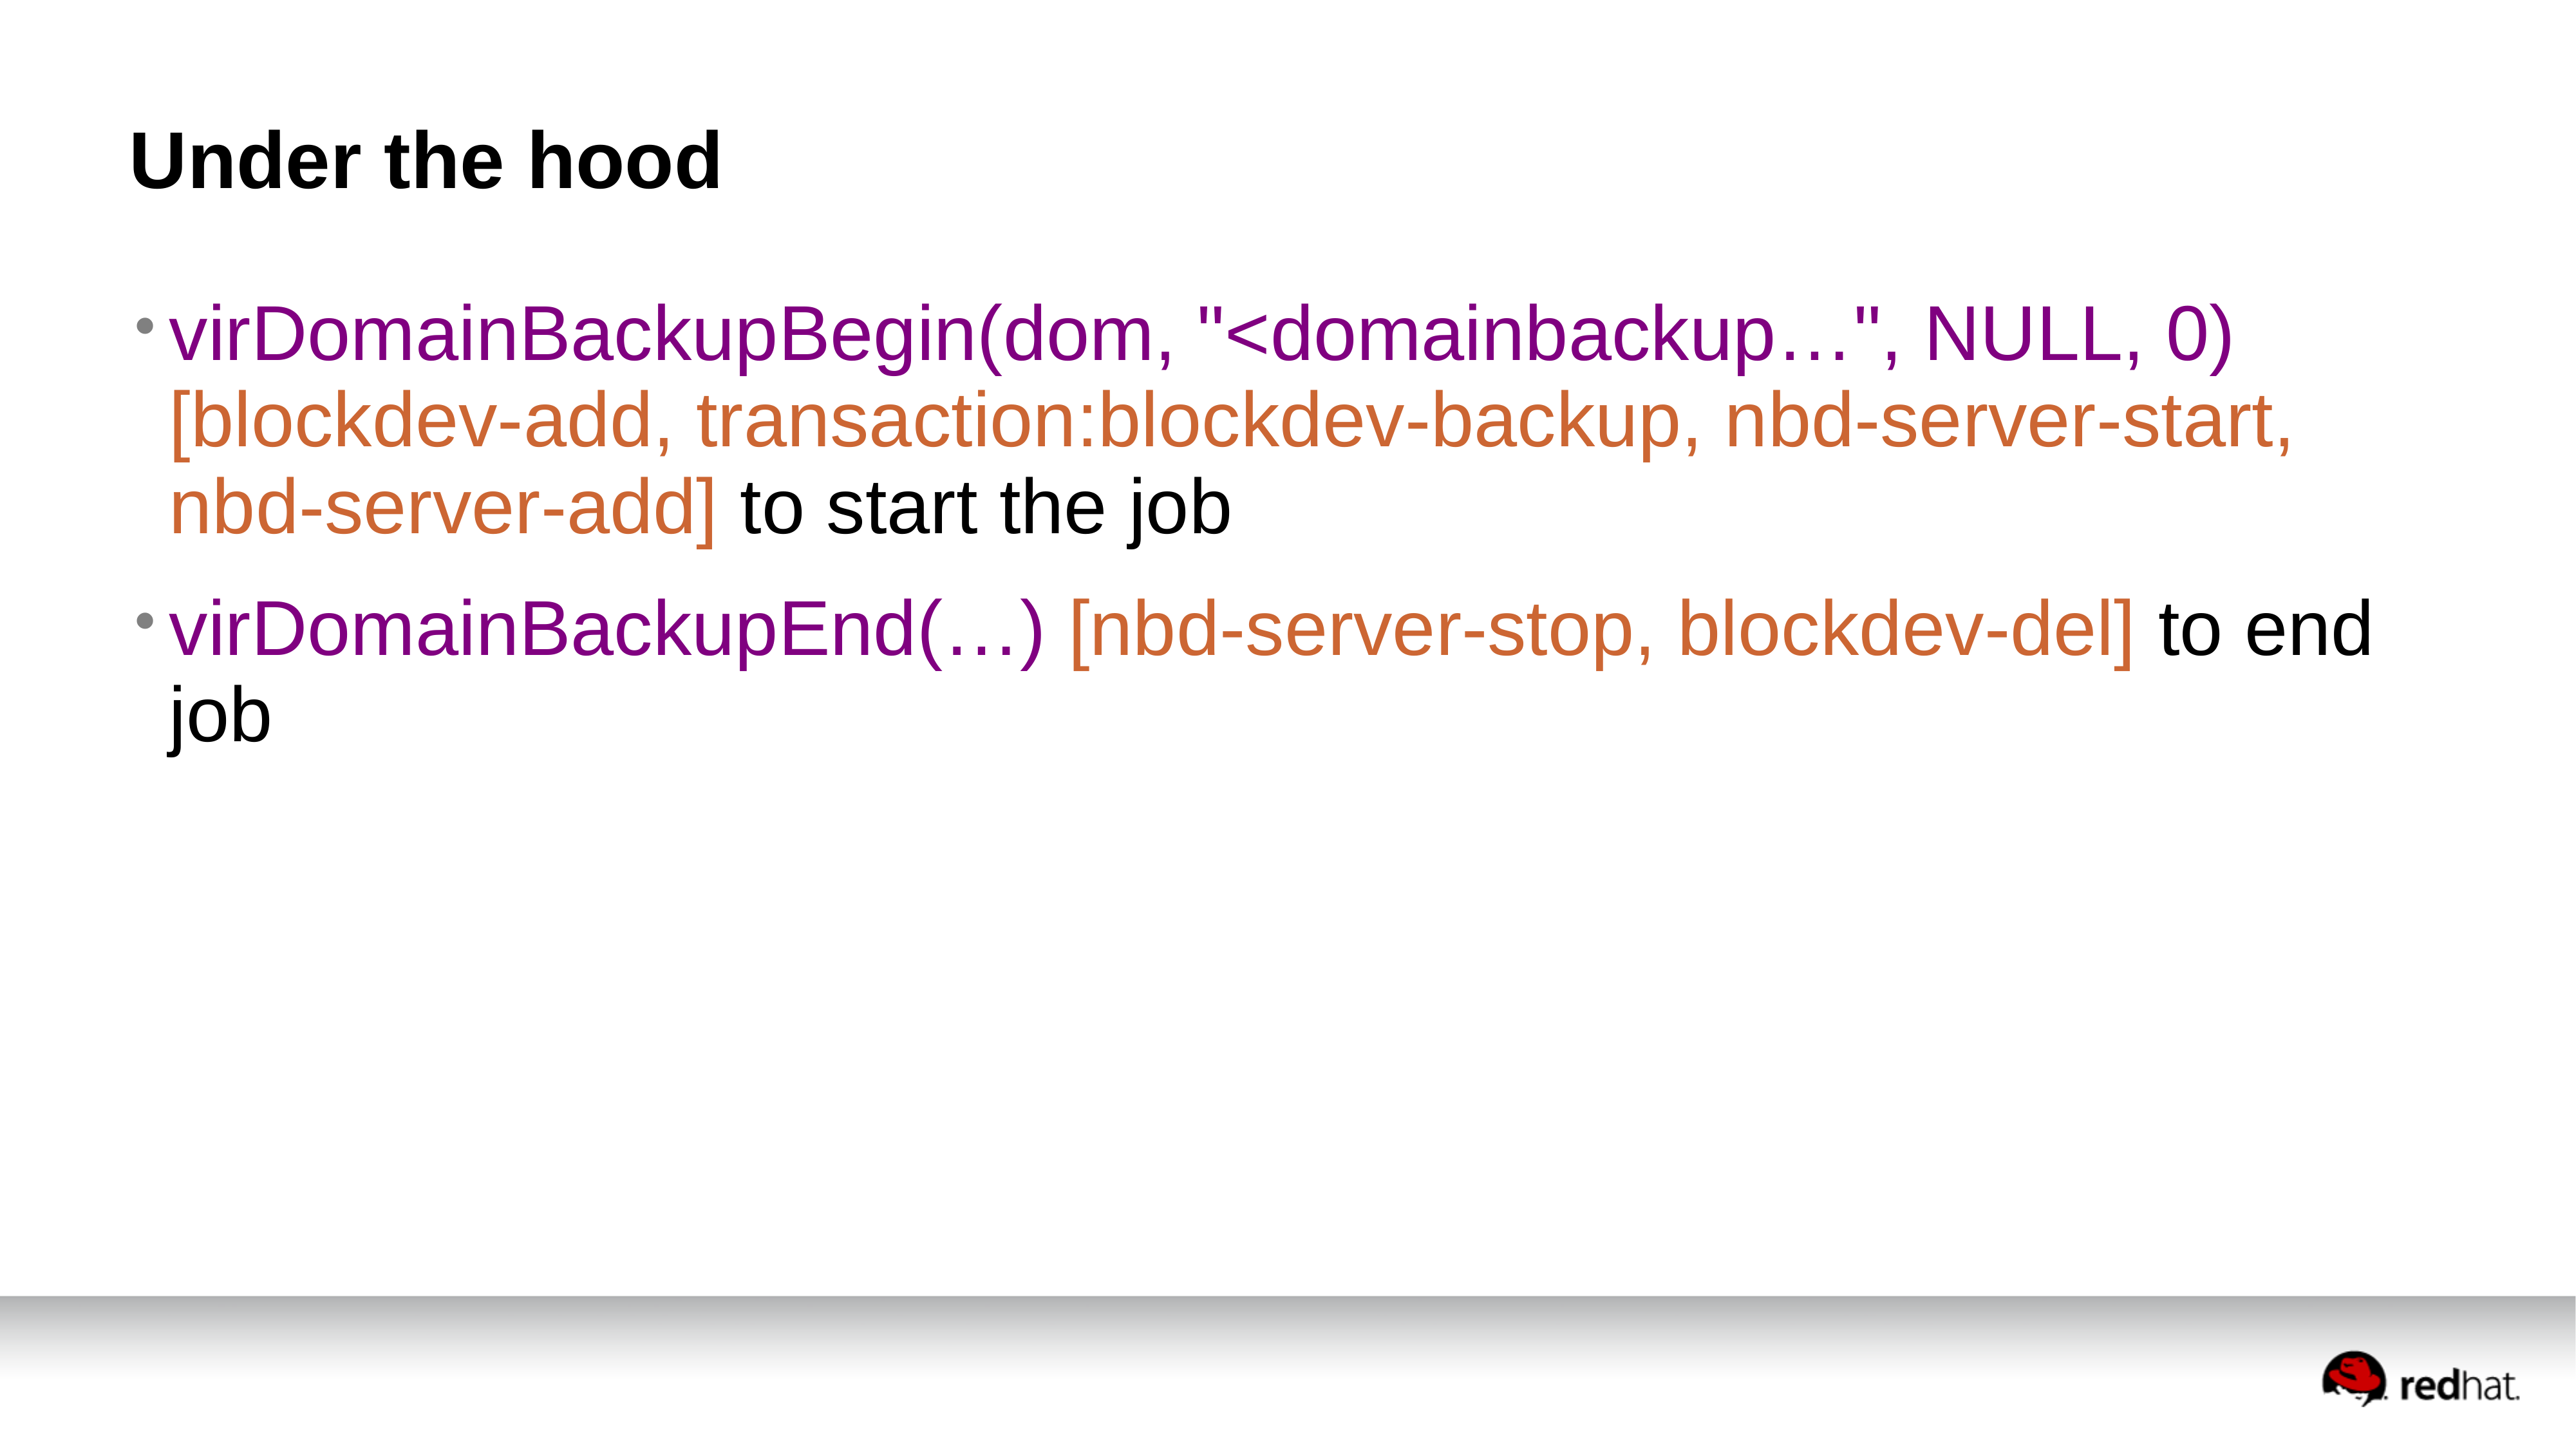

# Under the hood
virDomainBackupBegin(dom, "<domainbackup…", NULL, 0) [blockdev-add, transaction:blockdev-backup, nbd-server-start, nbd-server-add] to start the job
virDomainBackupEnd(…) [nbd-server-stop, blockdev-del] to end job